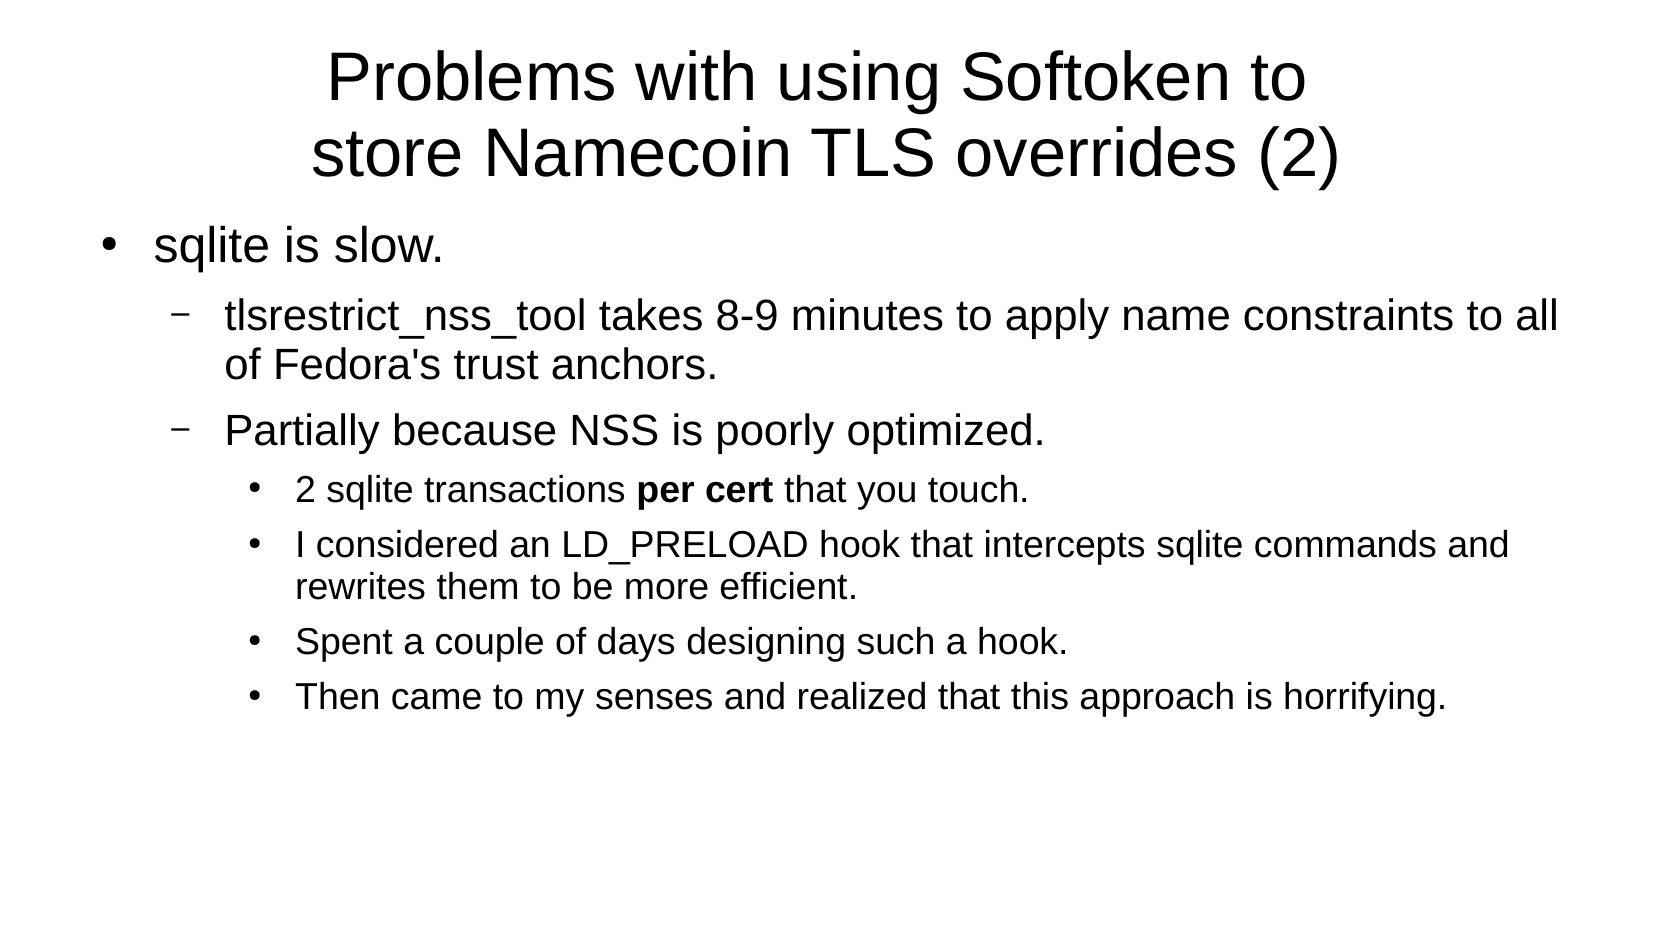

# Problems with using Softoken to store Namecoin TLS overrides (2)
sqlite is slow.
tlsrestrict_nss_tool takes 8-9 minutes to apply name constraints to all of Fedora's trust anchors.
Partially because NSS is poorly optimized.
2 sqlite transactions per cert that you touch.
I considered an LD_PRELOAD hook that intercepts sqlite commands and rewrites them to be more efficient.
Spent a couple of days designing such a hook.
Then came to my senses and realized that this approach is horrifying.